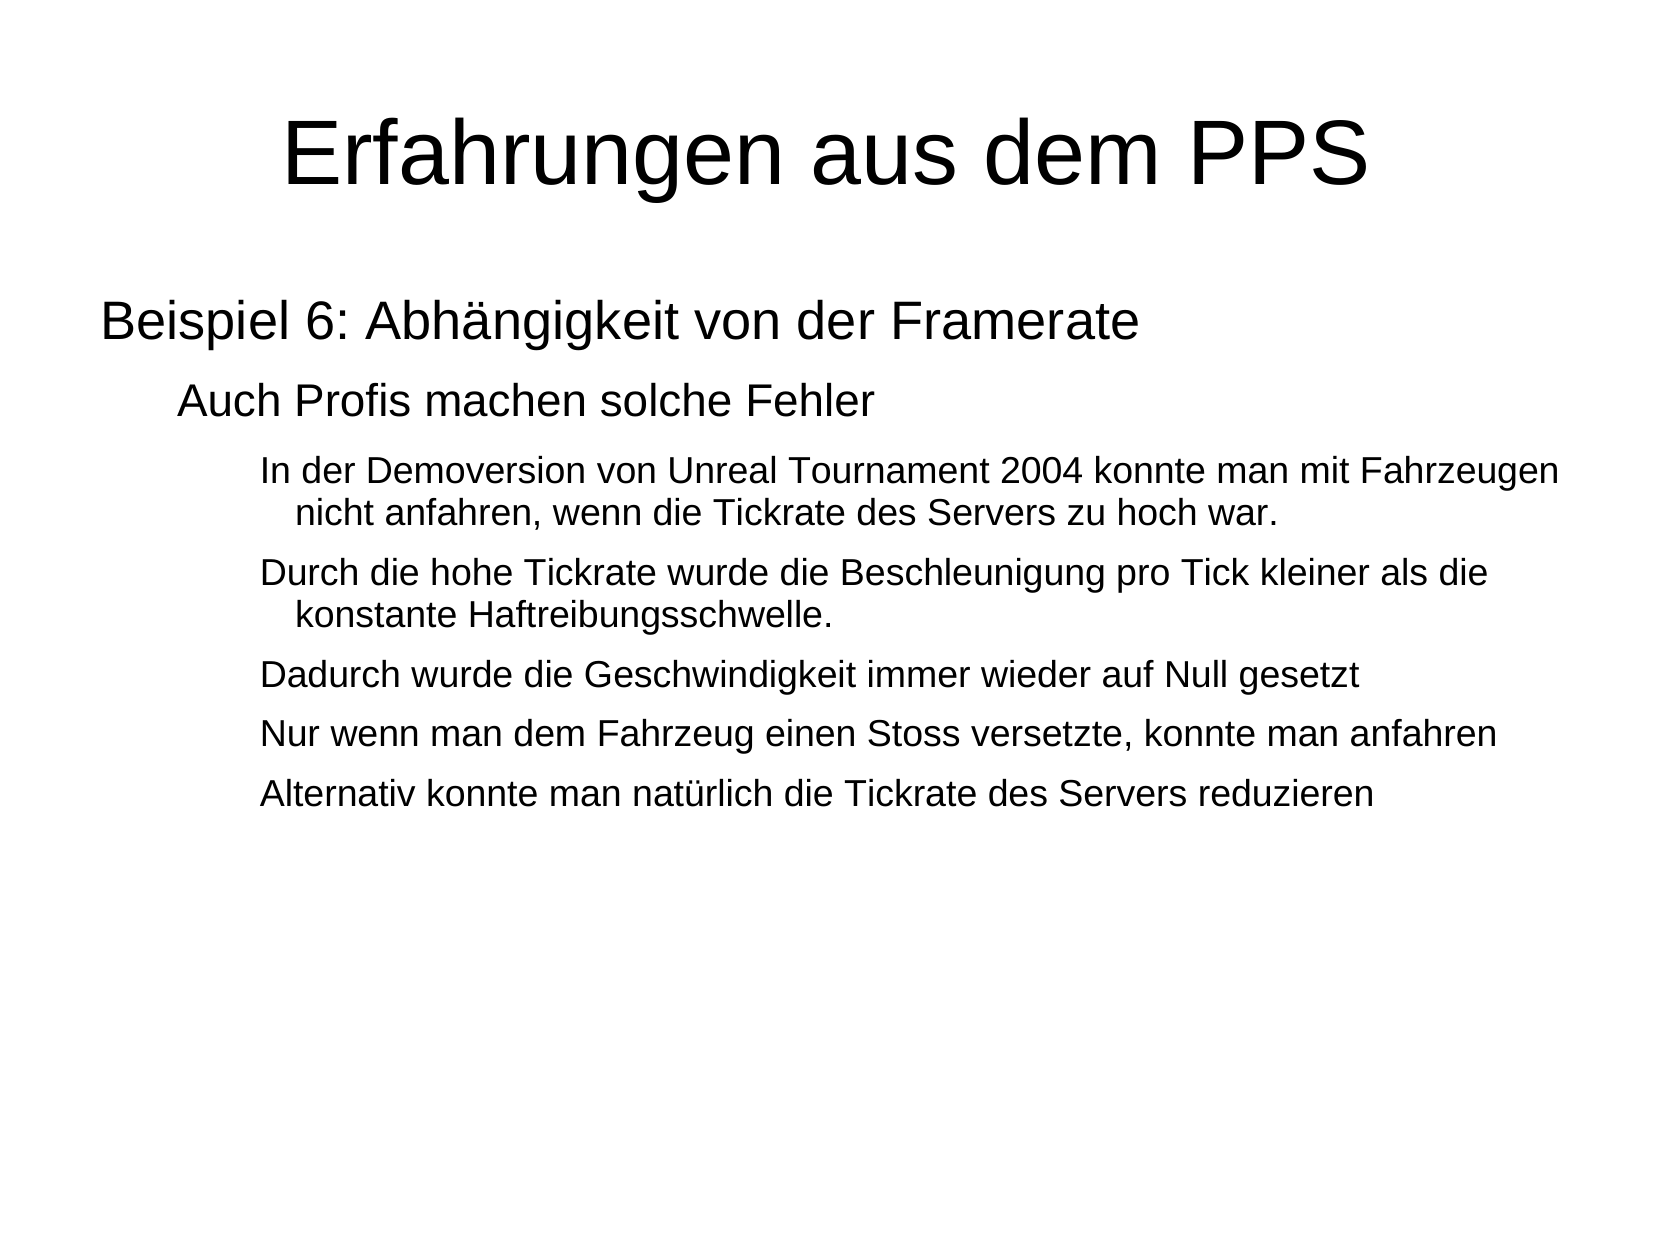

# Erfahrungen aus dem PPS
Beispiel 6: Abhängigkeit von der Framerate
Auch Profis machen solche Fehler
In der Demoversion von Unreal Tournament 2004 konnte man mit Fahrzeugen nicht anfahren, wenn die Tickrate des Servers zu hoch war.
Durch die hohe Tickrate wurde die Beschleunigung pro Tick kleiner als die konstante Haftreibungsschwelle.
Dadurch wurde die Geschwindigkeit immer wieder auf Null gesetzt
Nur wenn man dem Fahrzeug einen Stoss versetzte, konnte man anfahren
Alternativ konnte man natürlich die Tickrate des Servers reduzieren